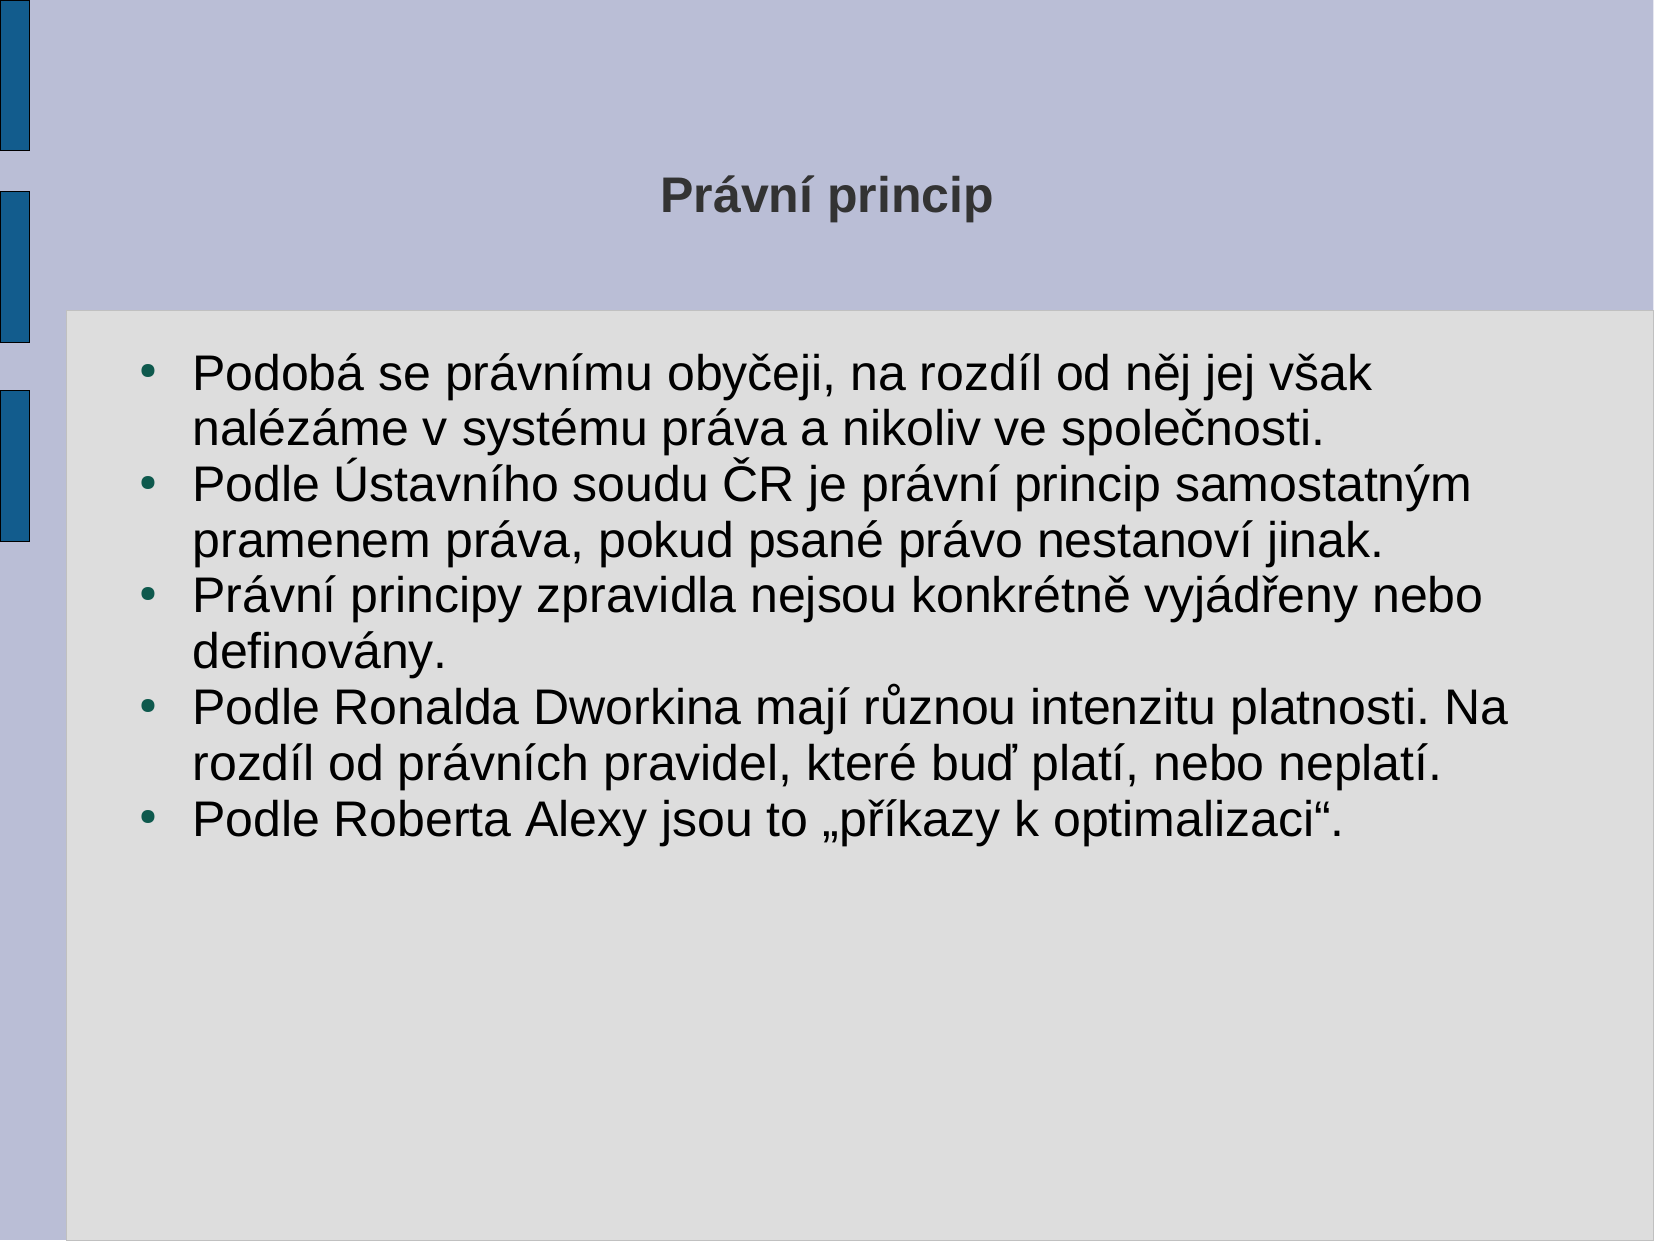

# Právní princip
Podobá se právnímu obyčeji, na rozdíl od něj jej však nalézáme v systému práva a nikoliv ve společnosti.
Podle Ústavního soudu ČR je právní princip samostatným pramenem práva, pokud psané právo nestanoví jinak.
Právní principy zpravidla nejsou konkrétně vyjádřeny nebo definovány.
Podle Ronalda Dworkina mají různou intenzitu platnosti. Na rozdíl od právních pravidel, které buď platí, nebo neplatí.
Podle Roberta Alexy jsou to „příkazy k optimalizaci“.